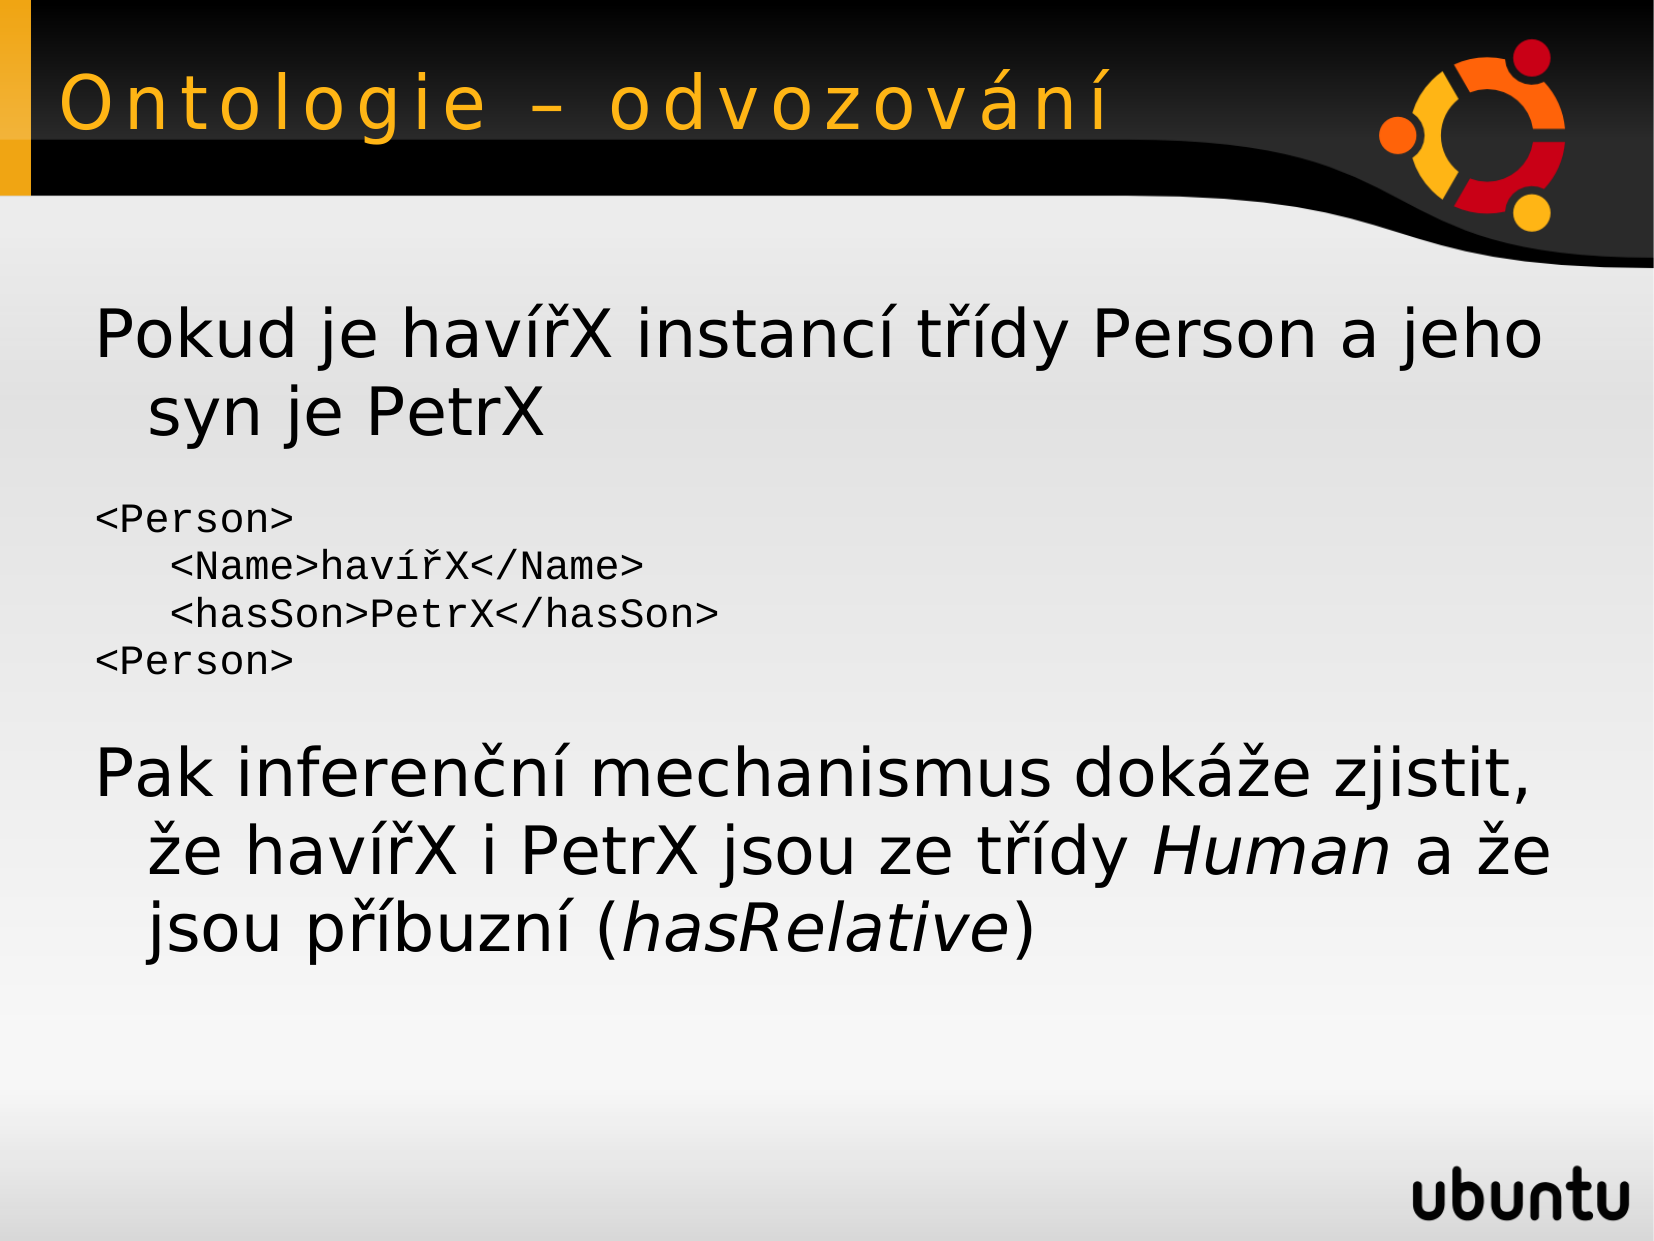

# Ontologie – odvozování
Pokud je havířX instancí třídy Person a jeho syn je PetrX
<Person>
 <Name>havířX</Name>
 <hasSon>PetrX</hasSon>
<Person>
Pak inferenční mechanismus dokáže zjistit, že havířX i PetrX jsou ze třídy Human a že jsou příbuzní (hasRelative)